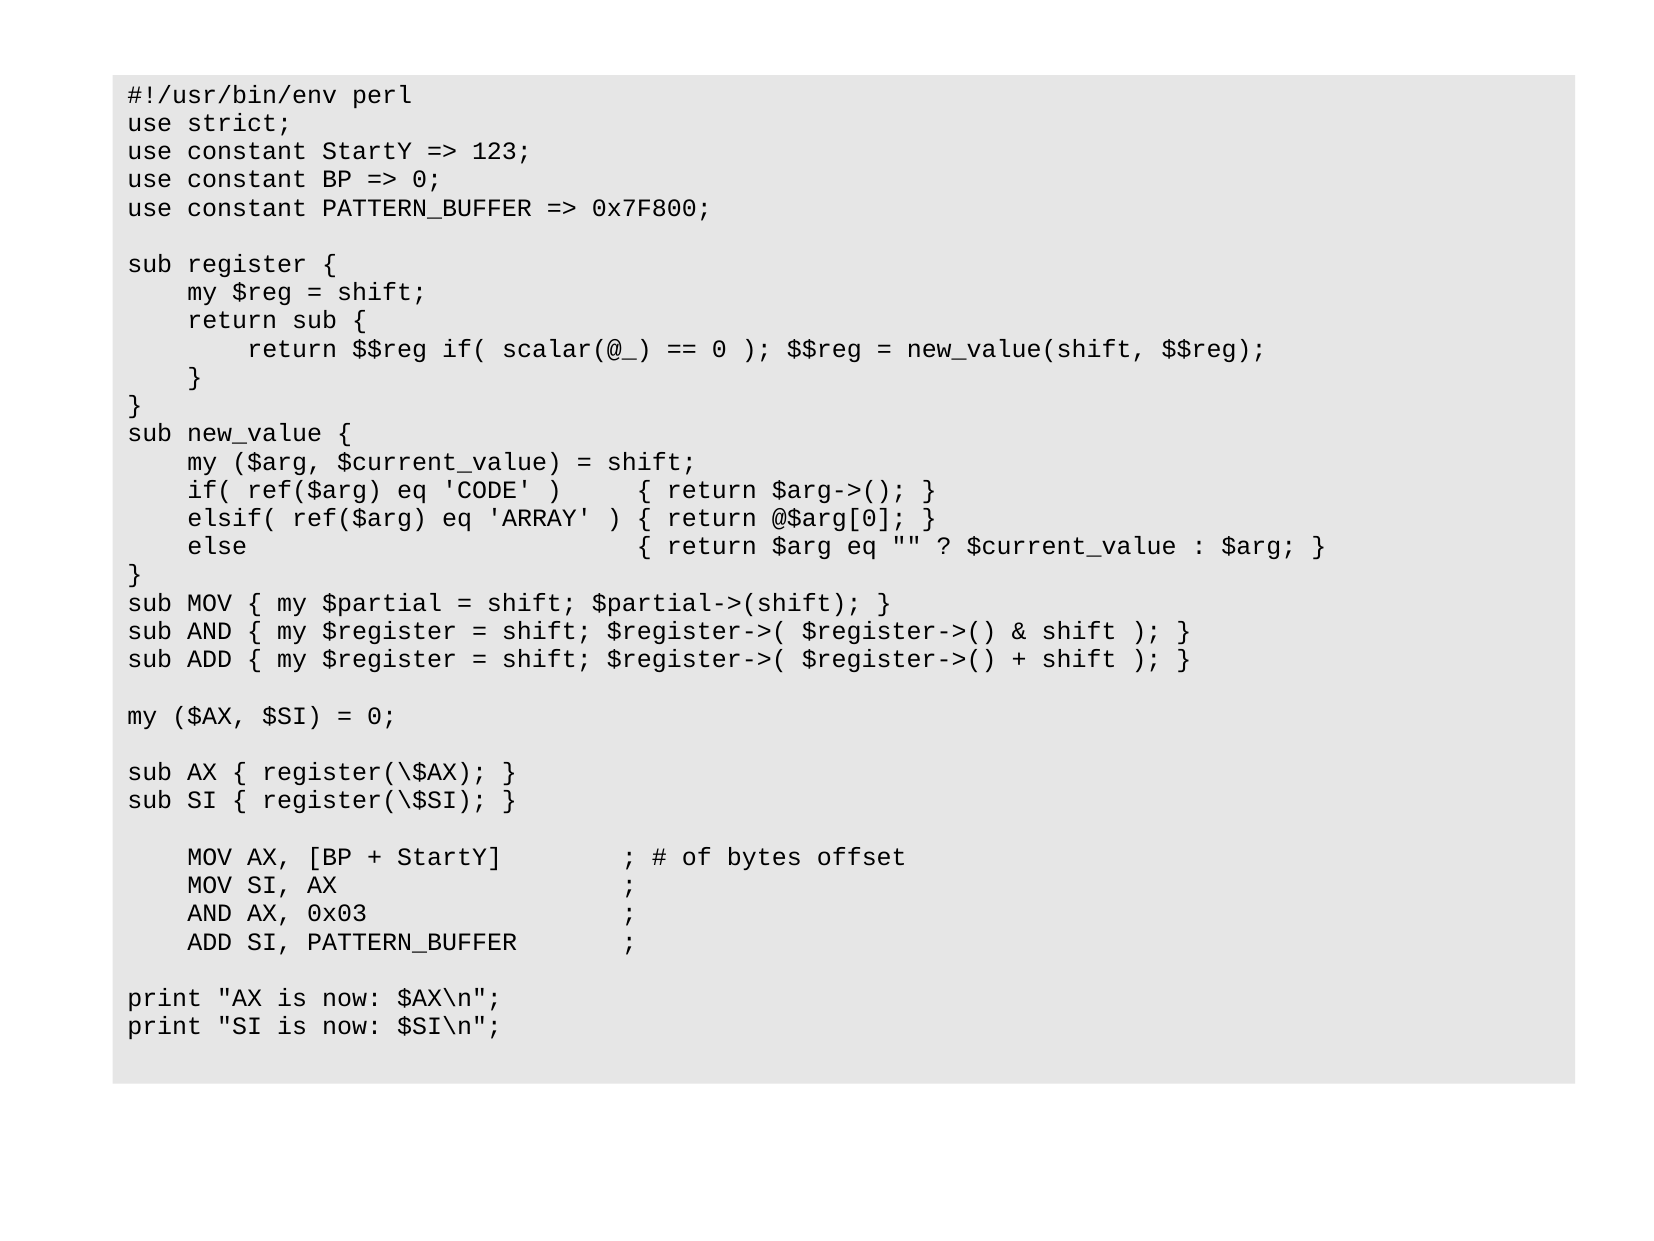

#!/usr/bin/env perl
use strict;
use constant StartY => 123;
use constant BP => 0;
use constant PATTERN_BUFFER => 0x7F800;
sub register {
 my $reg = shift;
 return sub {
 return $$reg if( scalar(@_) == 0 ); $$reg = new_value(shift, $$reg);
 }
}
sub new_value {
 my ($arg, $current_value) = shift;
 if( ref($arg) eq 'CODE' ) { return $arg->(); }
 elsif( ref($arg) eq 'ARRAY' ) { return @$arg[0]; }
 else { return $arg eq "" ? $current_value : $arg; }
}
sub MOV { my $partial = shift; $partial->(shift); }
sub AND { my $register = shift; $register->( $register->() & shift ); }
sub ADD { my $register = shift; $register->( $register->() + shift ); }
my ($AX, $SI) = 0;
sub AX { register(\$AX); }
sub SI { register(\$SI); }
 MOV AX, [BP + StartY] ; # of bytes offset
 MOV SI, AX ;
 AND AX, 0x03 ;
 ADD SI, PATTERN_BUFFER ;
print "AX is now: $AX\n";
print "SI is now: $SI\n";